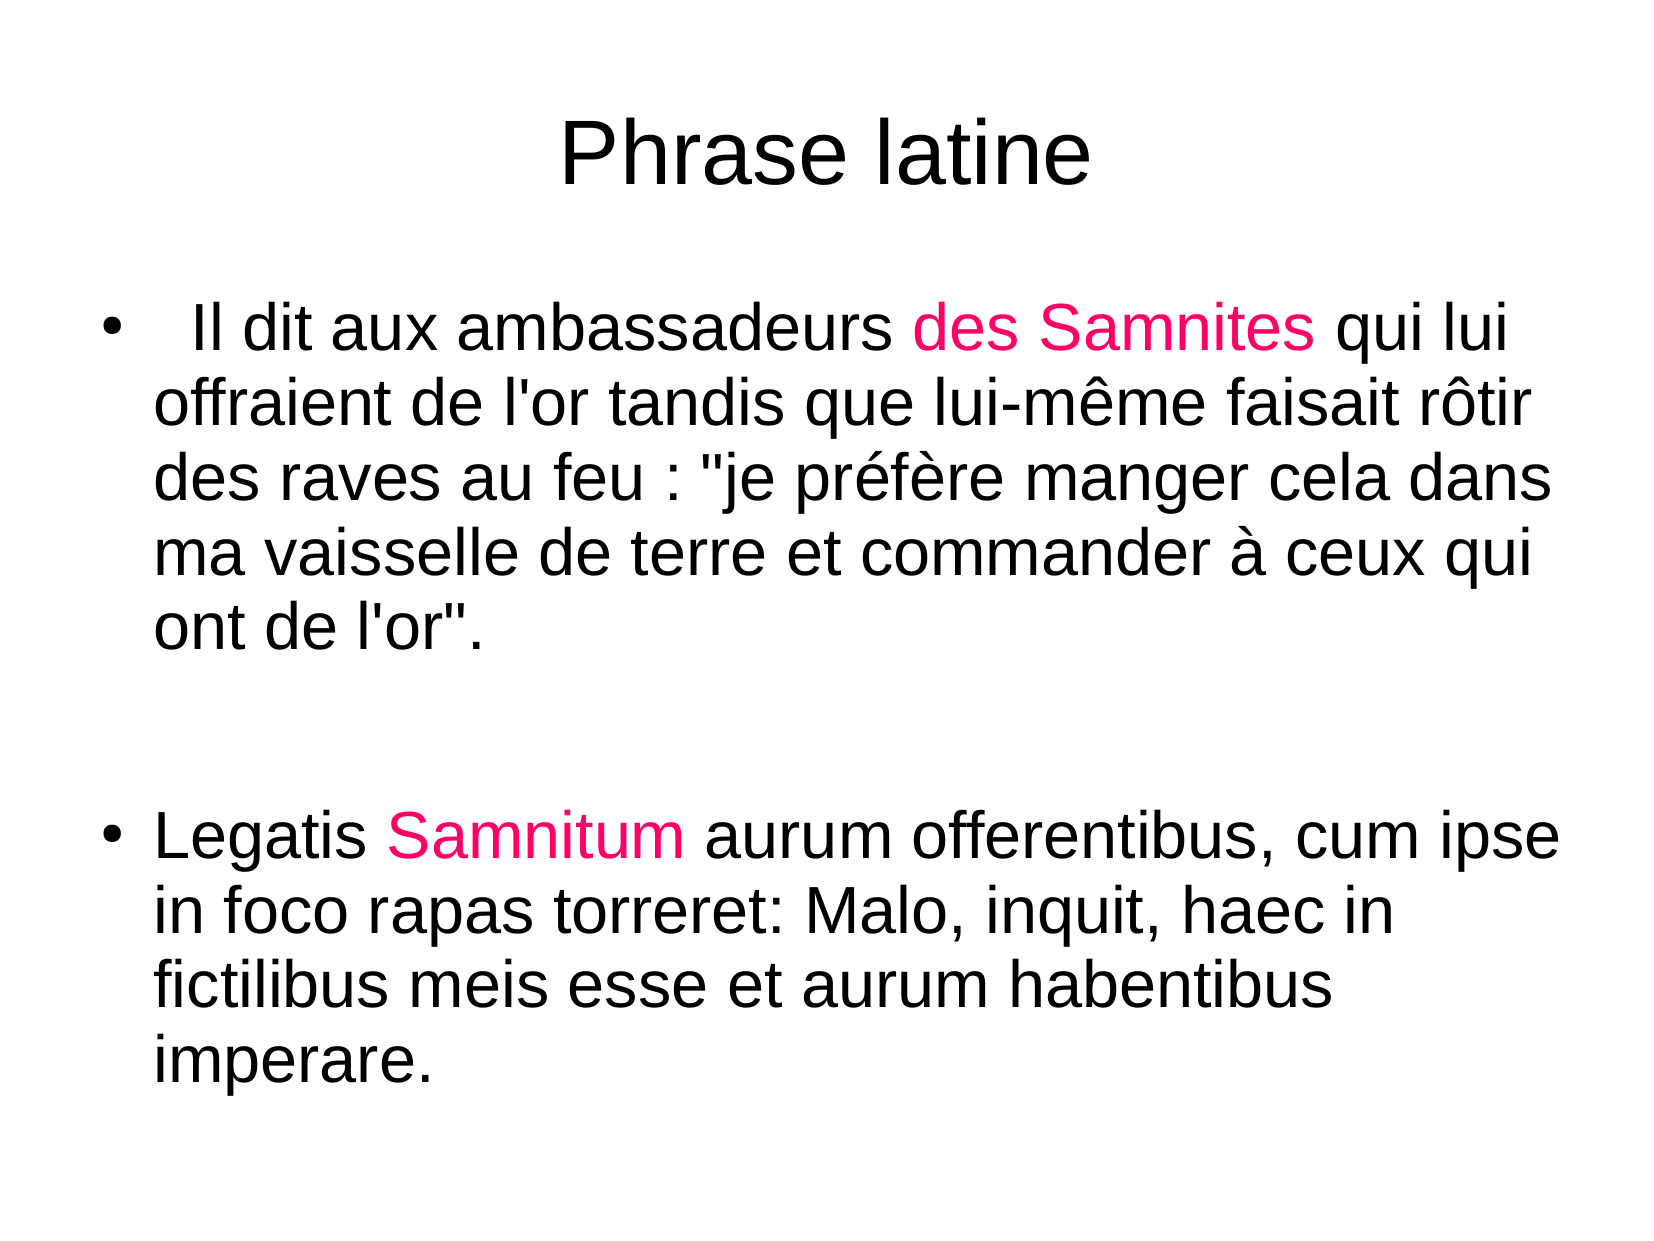

# Phrase latine
 Il dit aux ambassadeurs des Samnites qui lui offraient de l'or tandis que lui-même faisait rôtir des raves au feu : "je préfère manger cela dans ma vaisselle de terre et commander à ceux qui ont de l'or".
Legatis Samnitum aurum offerentibus, cum ipse in foco rapas torreret: Malo, inquit, haec in fictilibus meis esse et aurum habentibus imperare.